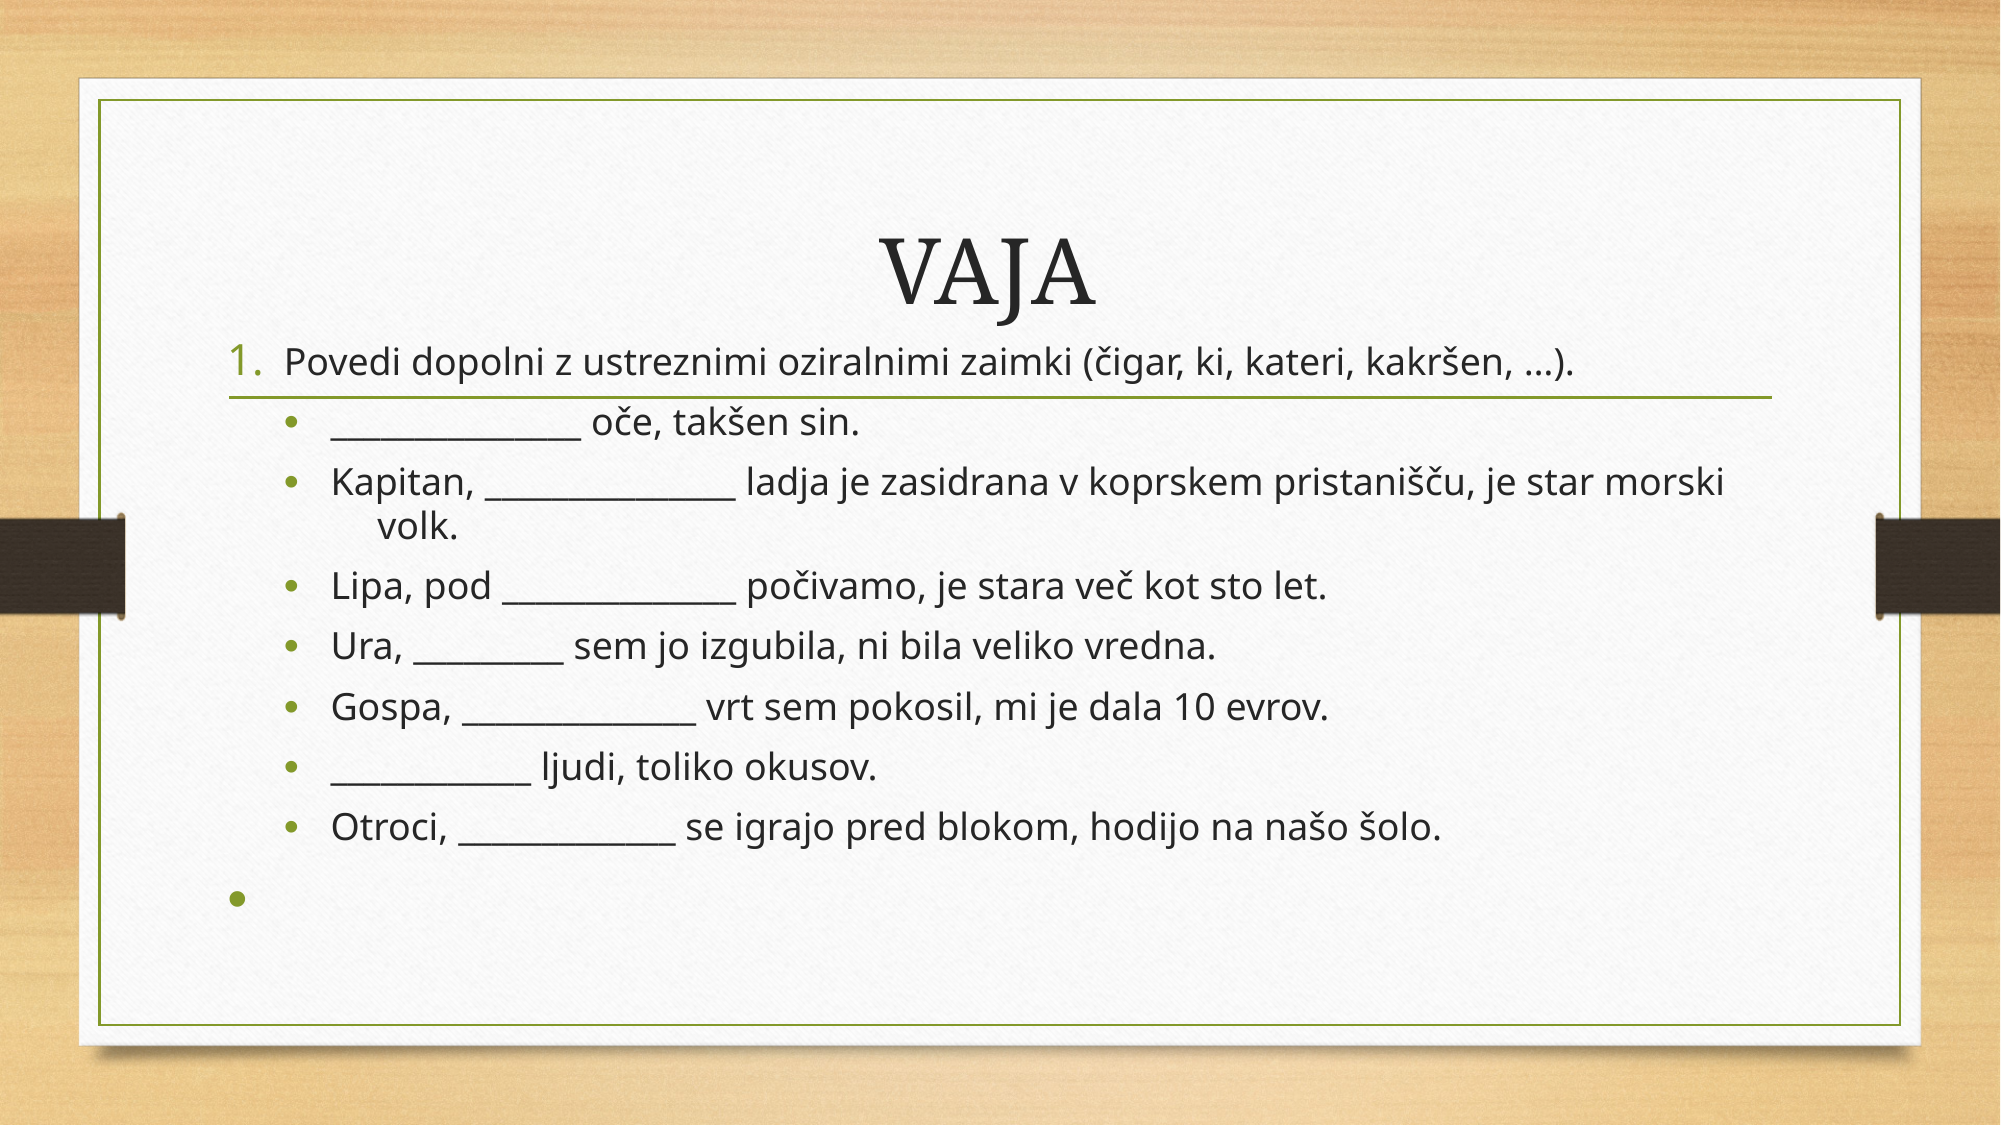

# VAJA
Povedi dopolni z ustreznimi oziralnimi zaimki (čigar, ki, kateri, kakršen, …).
_______________ oče, takšen sin.
Kapitan, _______________ ladja je zasidrana v koprskem pristanišču, je star morski volk.
Lipa, pod ______________ počivamo, je stara več kot sto let.
Ura, _________ sem jo izgubila, ni bila veliko vredna.
Gospa, ______________ vrt sem pokosil, mi je dala 10 evrov.
____________ ljudi, toliko okusov.
Otroci, _____________ se igrajo pred blokom, hodijo na našo šolo.